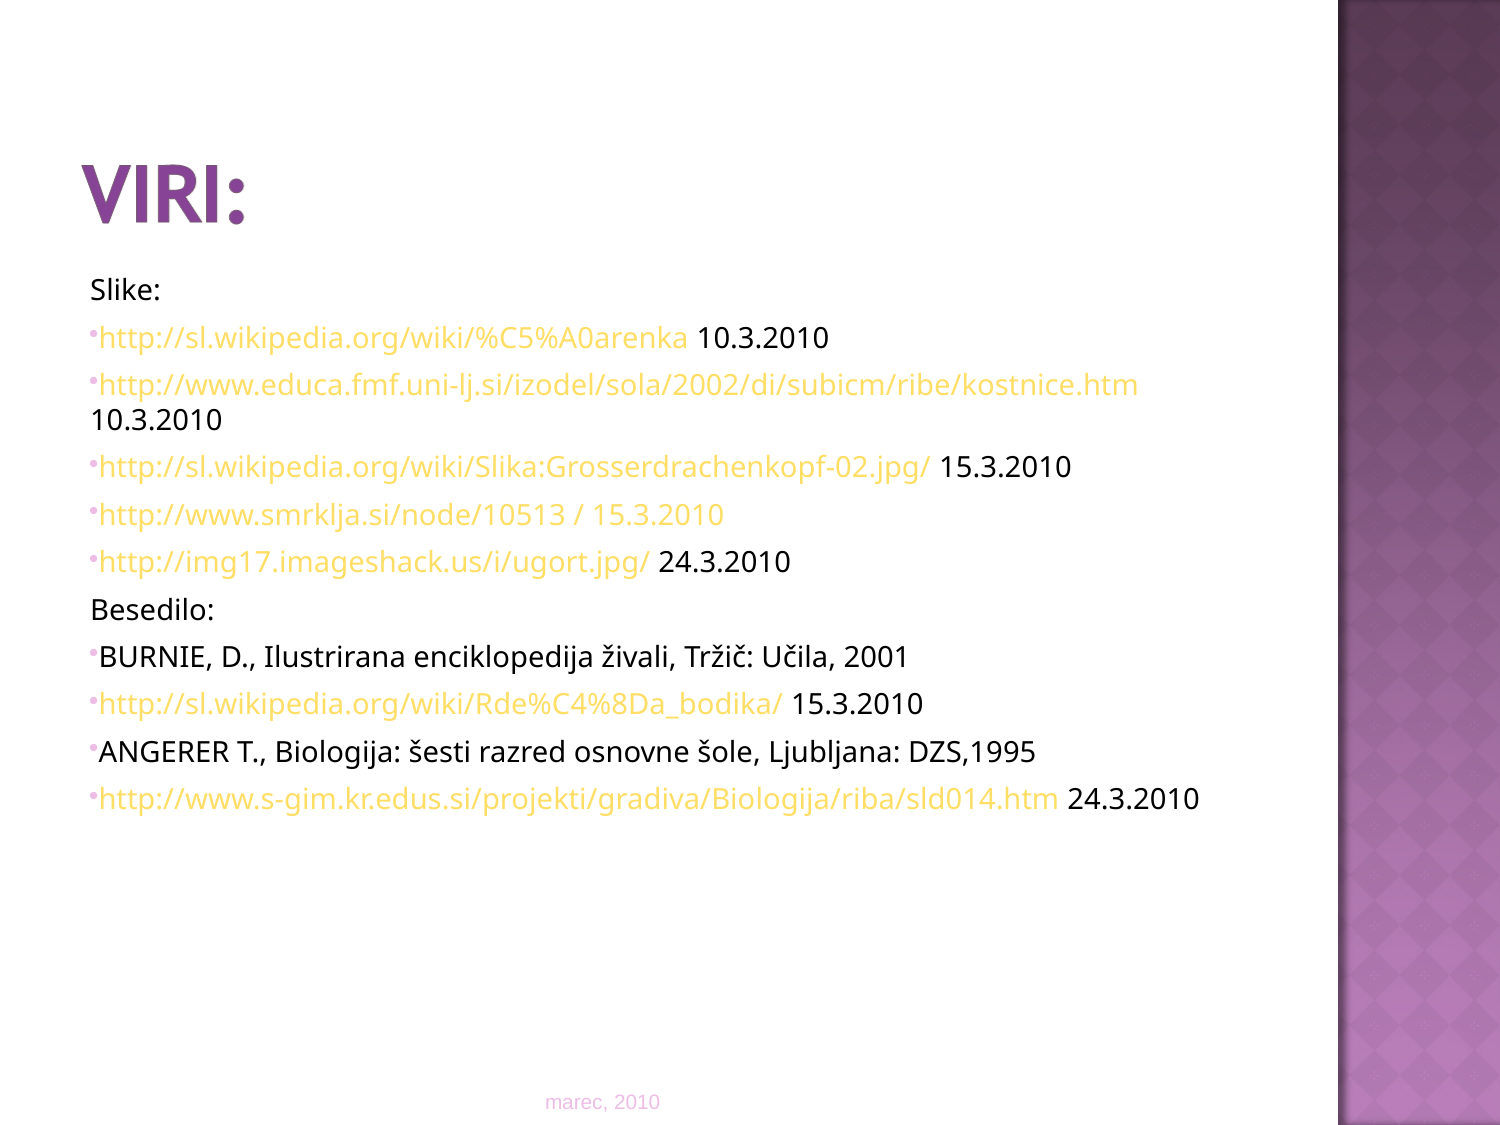

Slike:
http://sl.wikipedia.org/wiki/%C5%A0arenka 10.3.2010
http://www.educa.fmf.uni-lj.si/izodel/sola/2002/di/subicm/ribe/kostnice.htm 10.3.2010
http://sl.wikipedia.org/wiki/Slika:Grosserdrachenkopf-02.jpg/ 15.3.2010
http://www.smrklja.si/node/10513 / 15.3.2010
http://img17.imageshack.us/i/ugort.jpg/ 24.3.2010
Besedilo:
BURNIE, D., Ilustrirana enciklopedija živali, Tržič: Učila, 2001
http://sl.wikipedia.org/wiki/Rde%C4%8Da_bodika/ 15.3.2010
ANGERER T., Biologija: šesti razred osnovne šole, Ljubljana: DZS,1995
http://www.s-gim.kr.edus.si/projekti/gradiva/Biologija/riba/sld014.htm 24.3.2010
marec, 2010